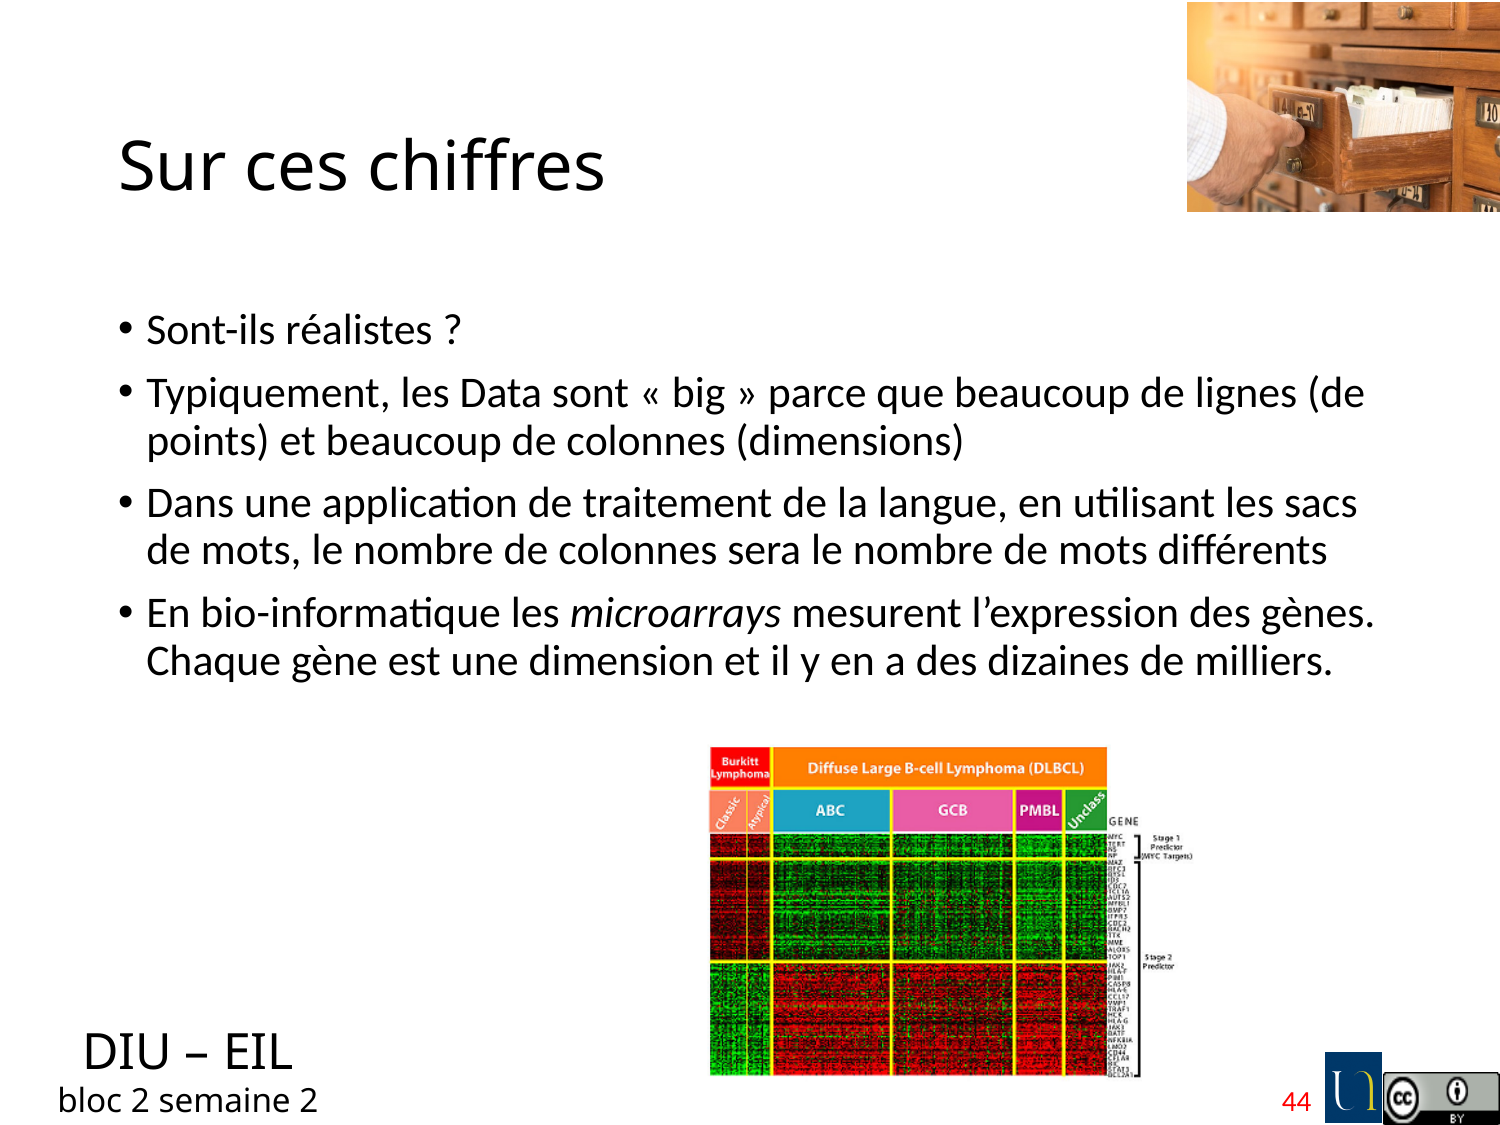

# Sur ces chiffres
Sont-ils réalistes ?
Typiquement, les Data sont « big » parce que beaucoup de lignes (de points) et beaucoup de colonnes (dimensions)
Dans une application de traitement de la langue, en utilisant les sacs de mots, le nombre de colonnes sera le nombre de mots différents
En bio-informatique les microarrays mesurent l’expression des gènes. Chaque gène est une dimension et il y en a des dizaines de milliers.